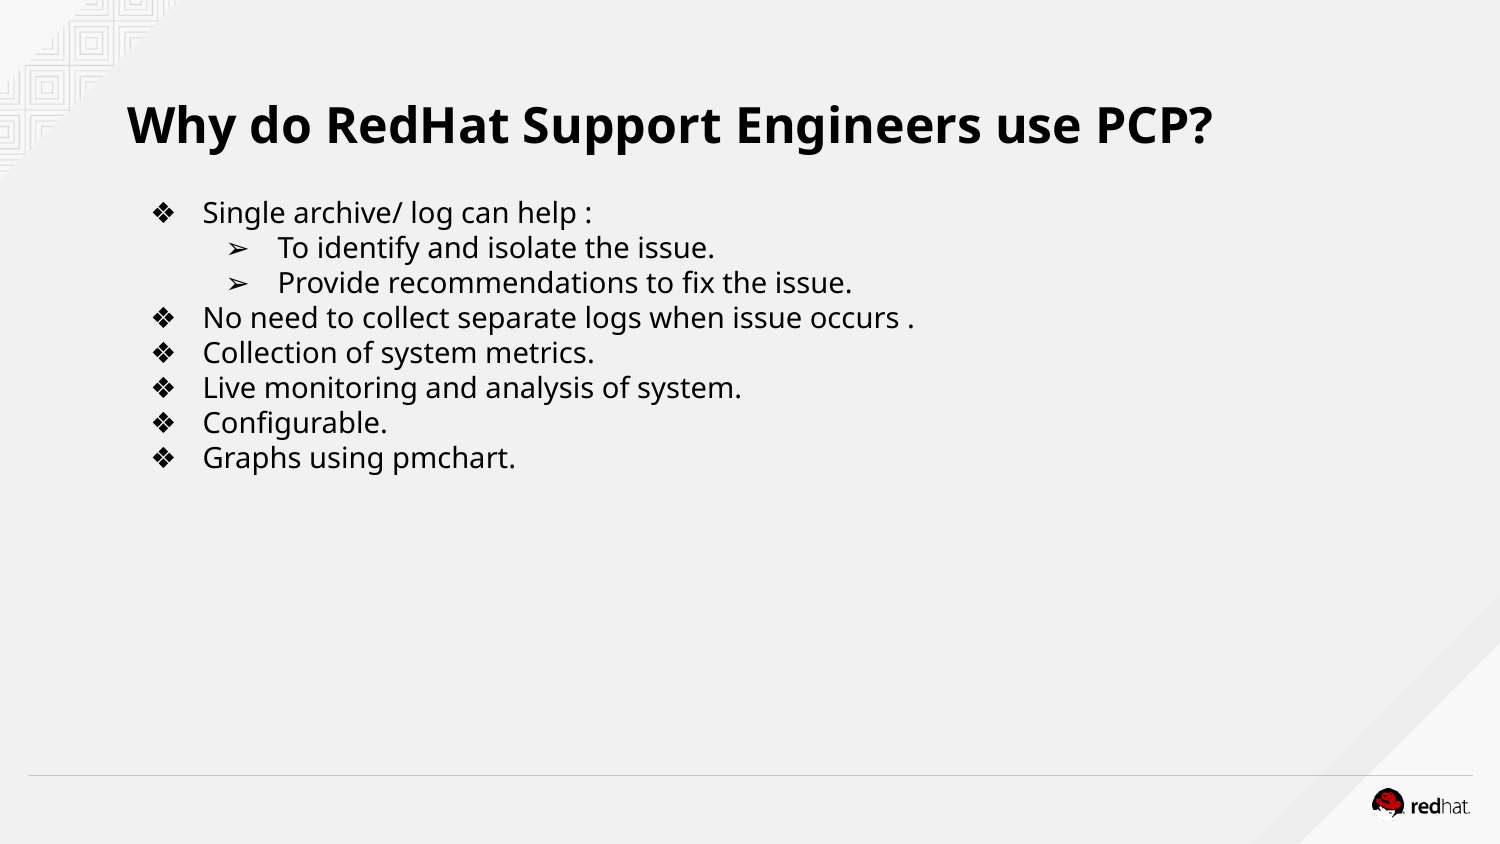

# Why do RedHat Support Engineers use PCP?
Single archive/ log can help :
To identify and isolate the issue.
Provide recommendations to fix the issue.
No need to collect separate logs when issue occurs .
Collection of system metrics.
Live monitoring and analysis of system.
Configurable.
Graphs using pmchart.